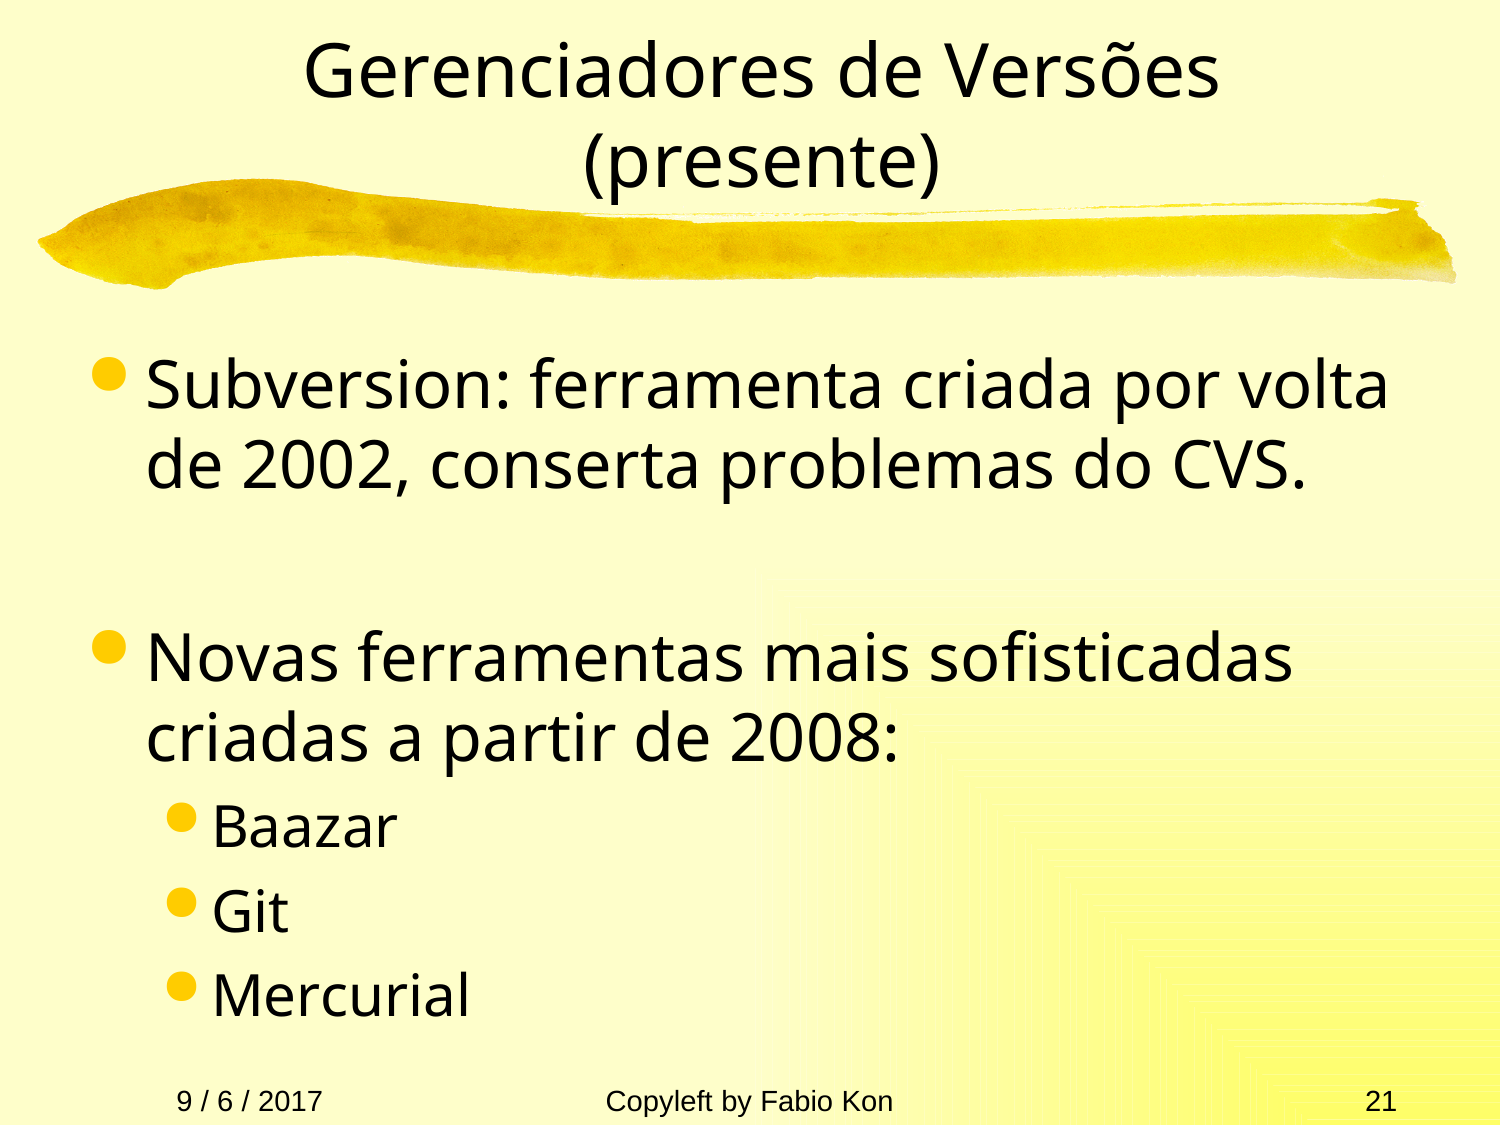

# Gerenciadores de Versões (presente)
Subversion: ferramenta criada por volta de 2002, conserta problemas do CVS.
Novas ferramentas mais sofisticadas criadas a partir de 2008:
Baazar
Git
Mercurial
ECOOP'99 OOOSW
21